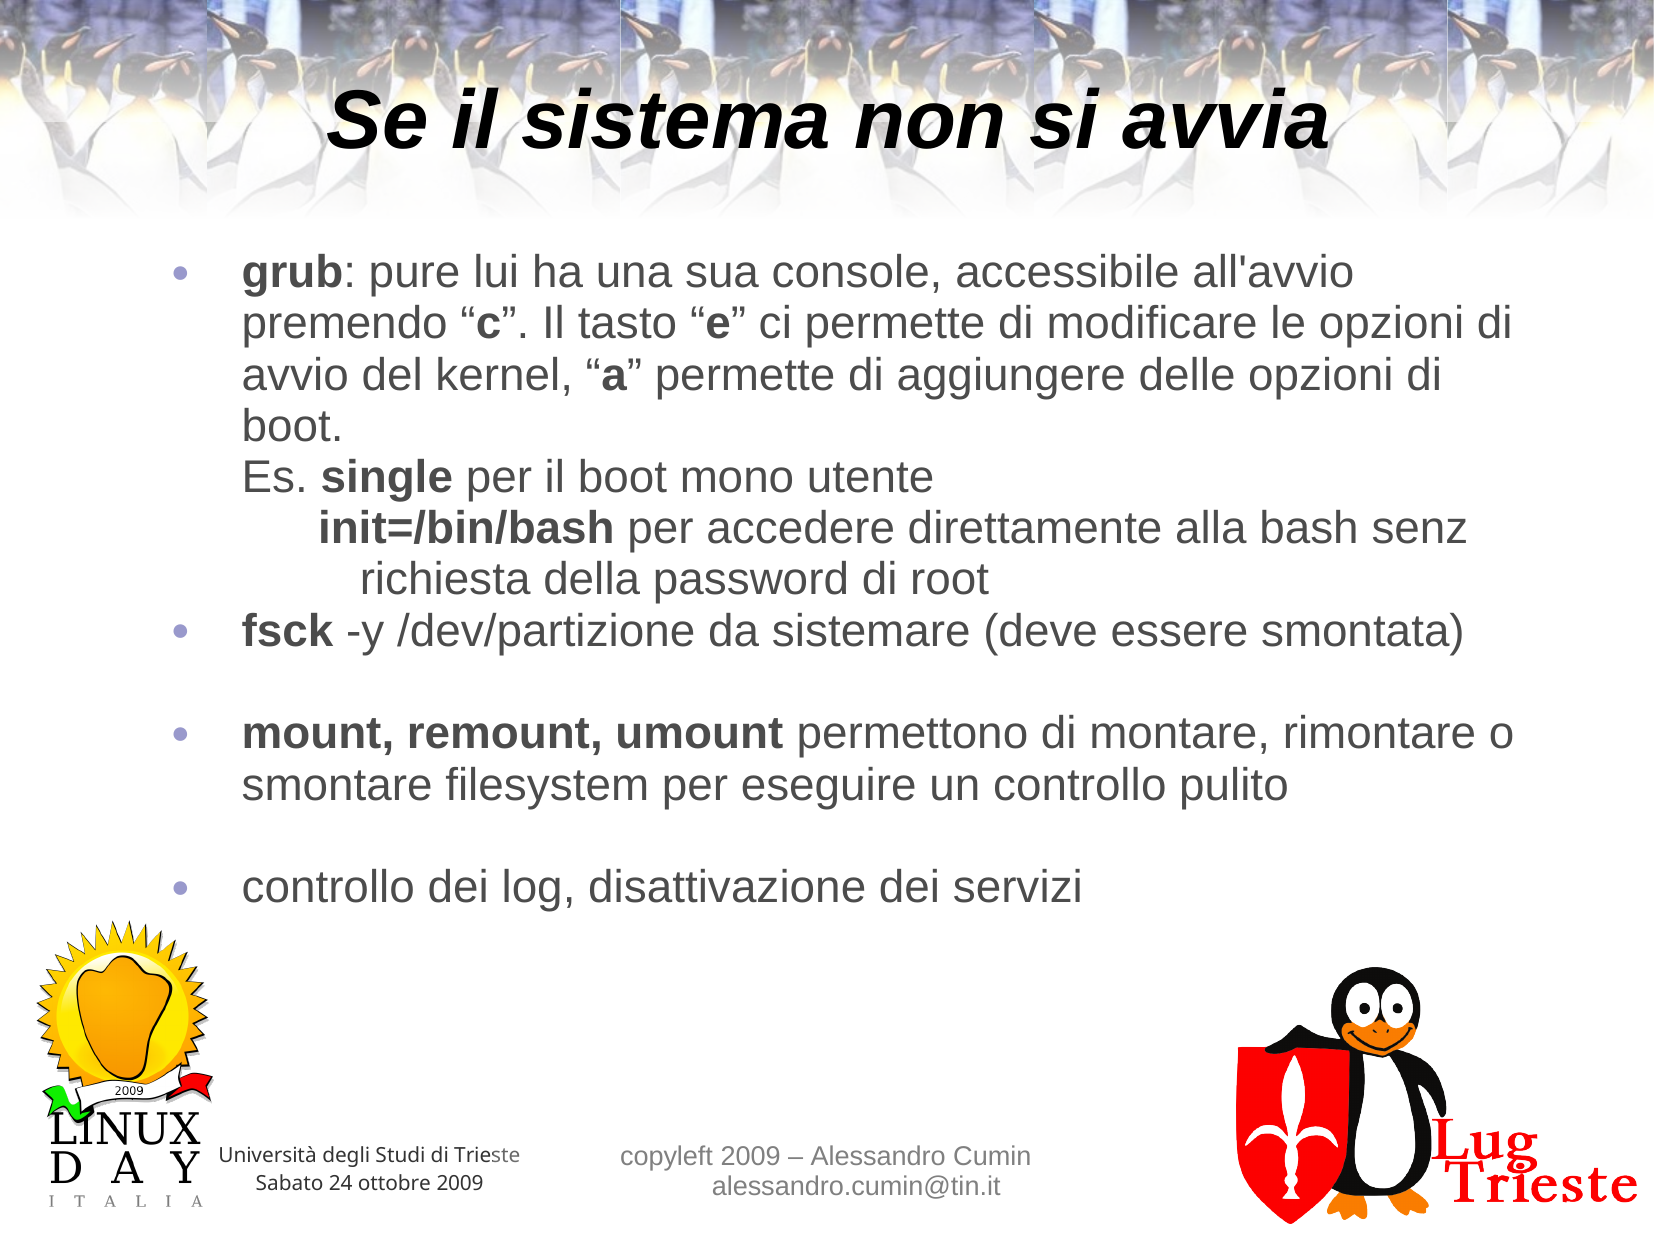

# Se il sistema non si avvia
grub: pure lui ha una sua console, accessibile all'avvio premendo “c”. Il tasto “e” ci permette di modificare le opzioni di avvio del kernel, “a” permette di aggiungere delle opzioni di boot.
Es. single per il boot mono utente
 init=/bin/bash per accedere direttamente alla bash senz 	richiesta della password di root
fsck -y /dev/partizione da sistemare (deve essere smontata)
mount, remount, umount permettono di montare, rimontare o smontare filesystem per eseguire un controllo pulito
controllo dei log, disattivazione dei servizi